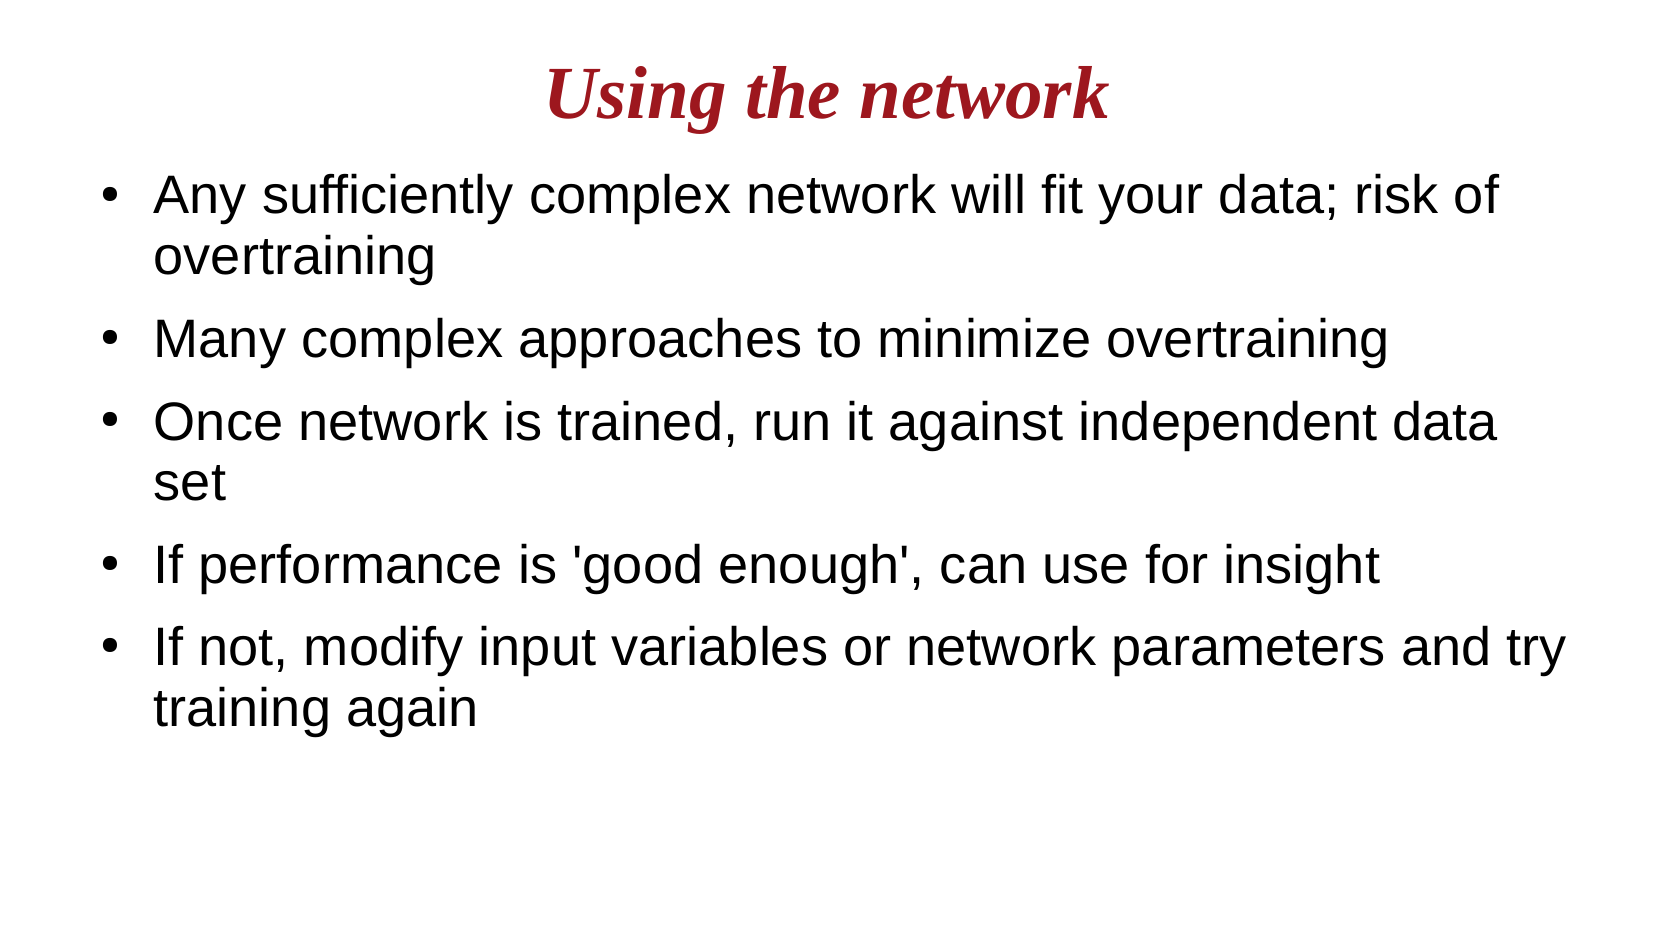

# Using the network
Any sufficiently complex network will fit your data; risk of overtraining
Many complex approaches to minimize overtraining
Once network is trained, run it against independent data set
If performance is 'good enough', can use for insight
If not, modify input variables or network parameters and try training again